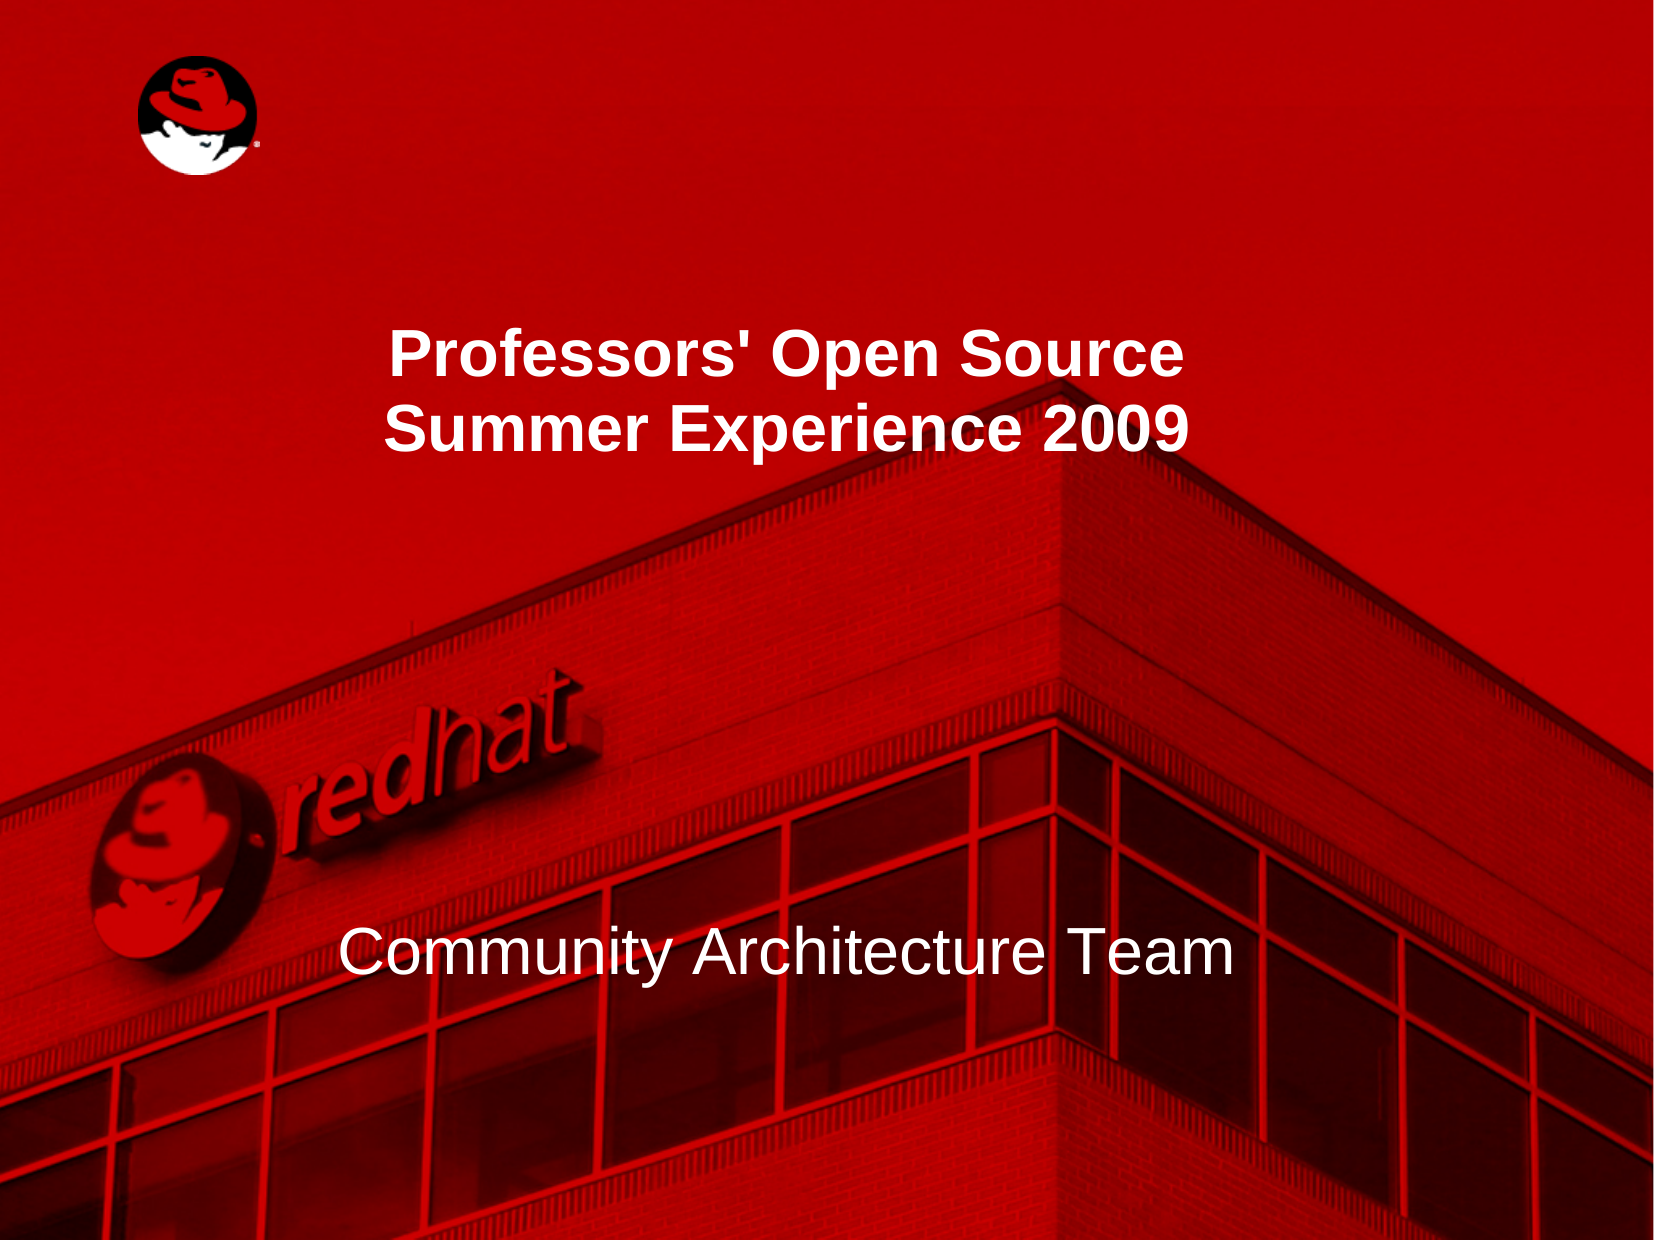

Professors' Open Source
Summer Experience 2009
Community Architecture Team